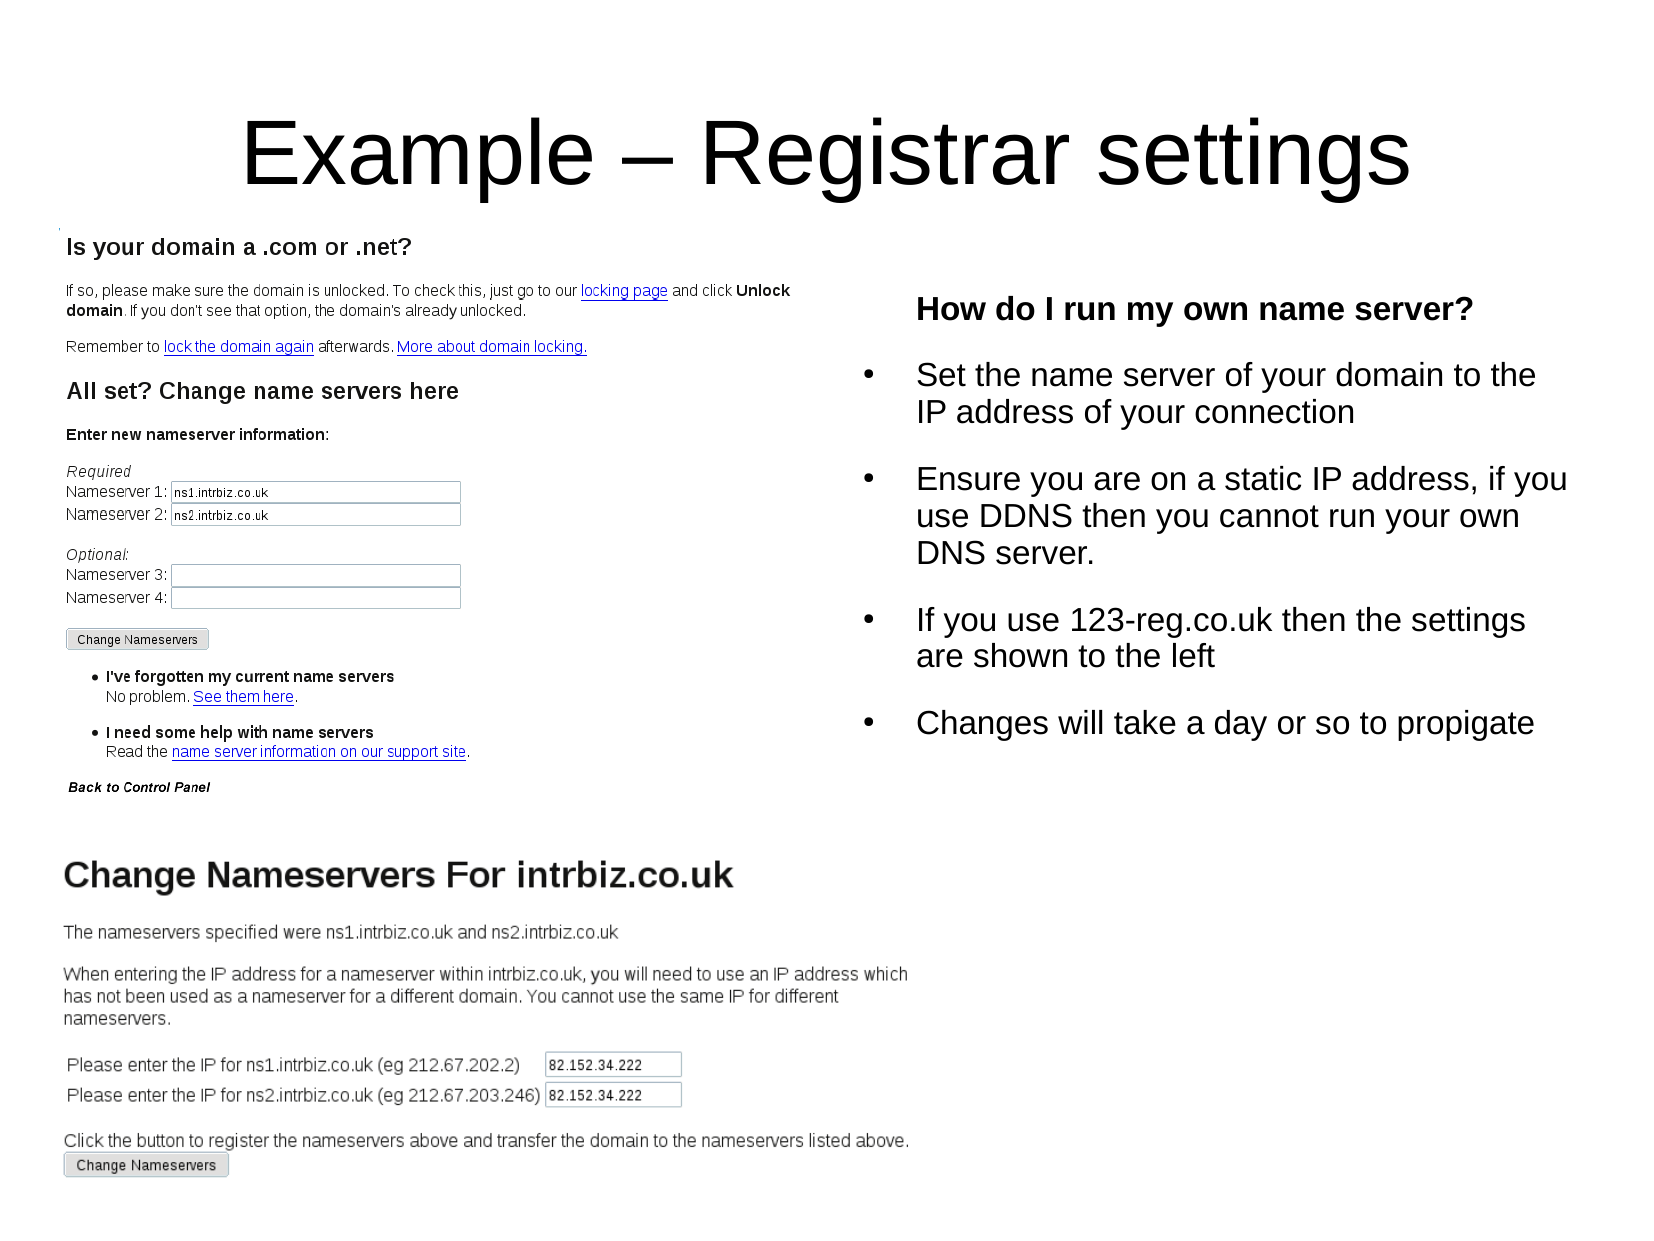

# Example – Registrar settings
How do I run my own name server?
Set the name server of your domain to the IP address of your connection
Ensure you are on a static IP address, if you use DDNS then you cannot run your own DNS server.
If you use 123-reg.co.uk then the settings are shown to the left
Changes will take a day or so to propigate